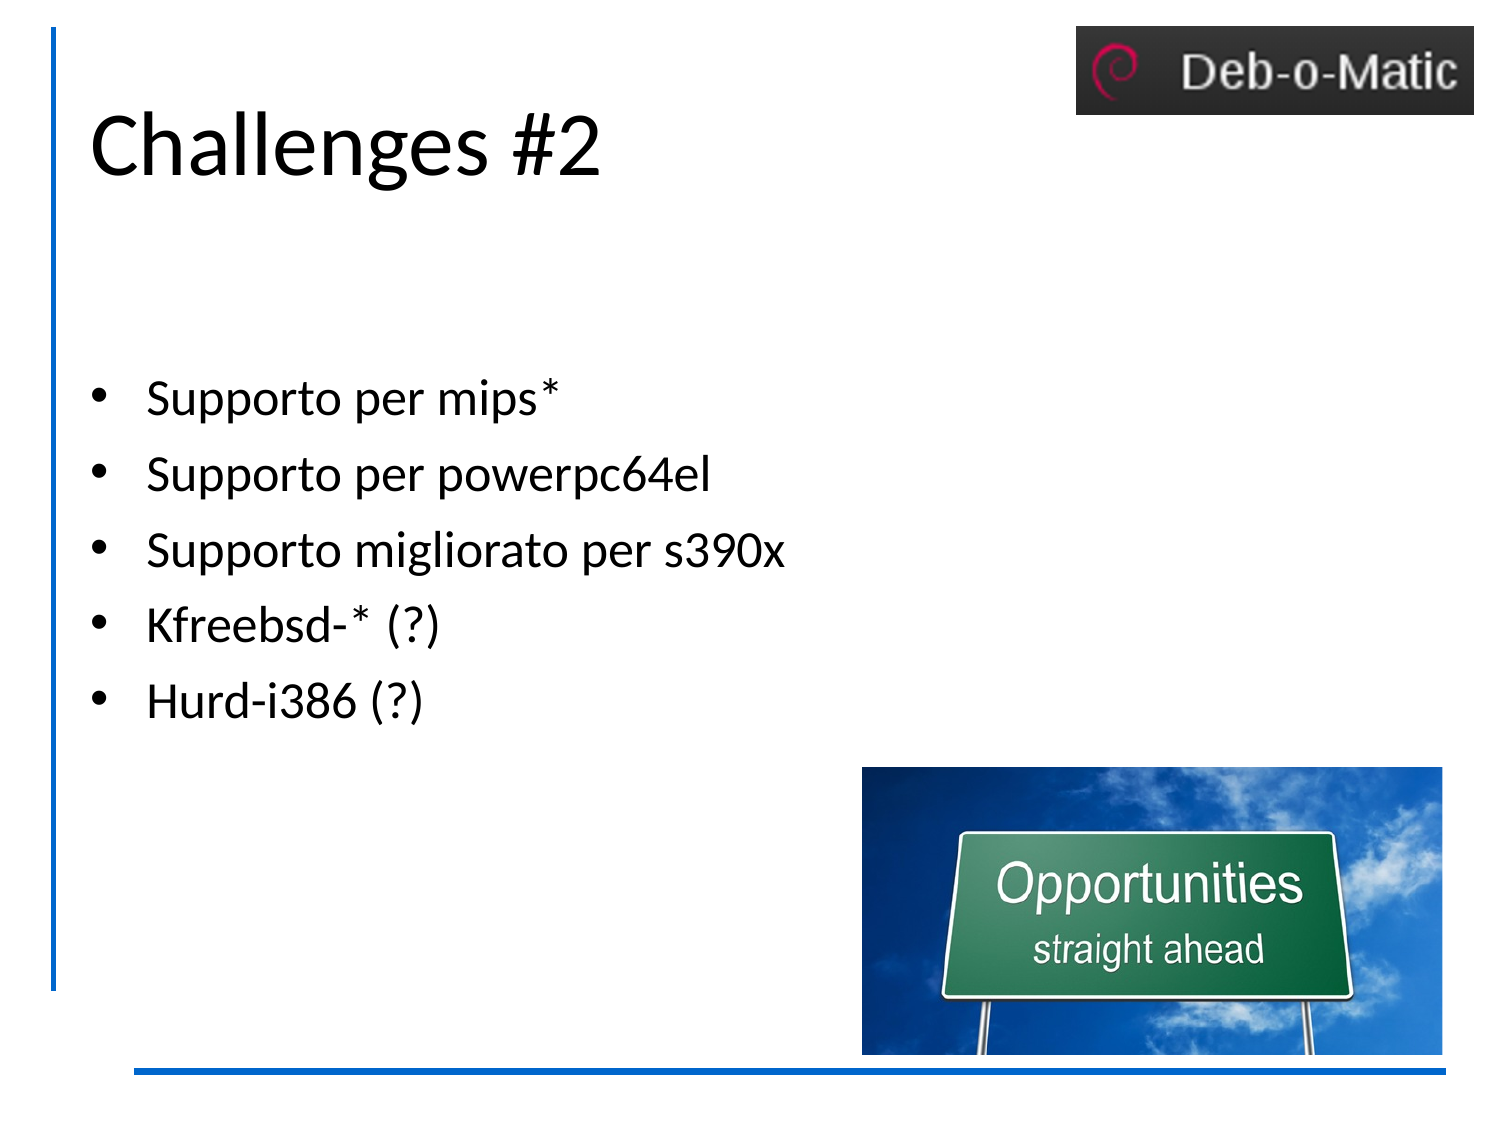

# Challenges #2
Supporto per mips*
Supporto per powerpc64el
Supporto migliorato per s390x
Kfreebsd-* (?)
Hurd-i386 (?)